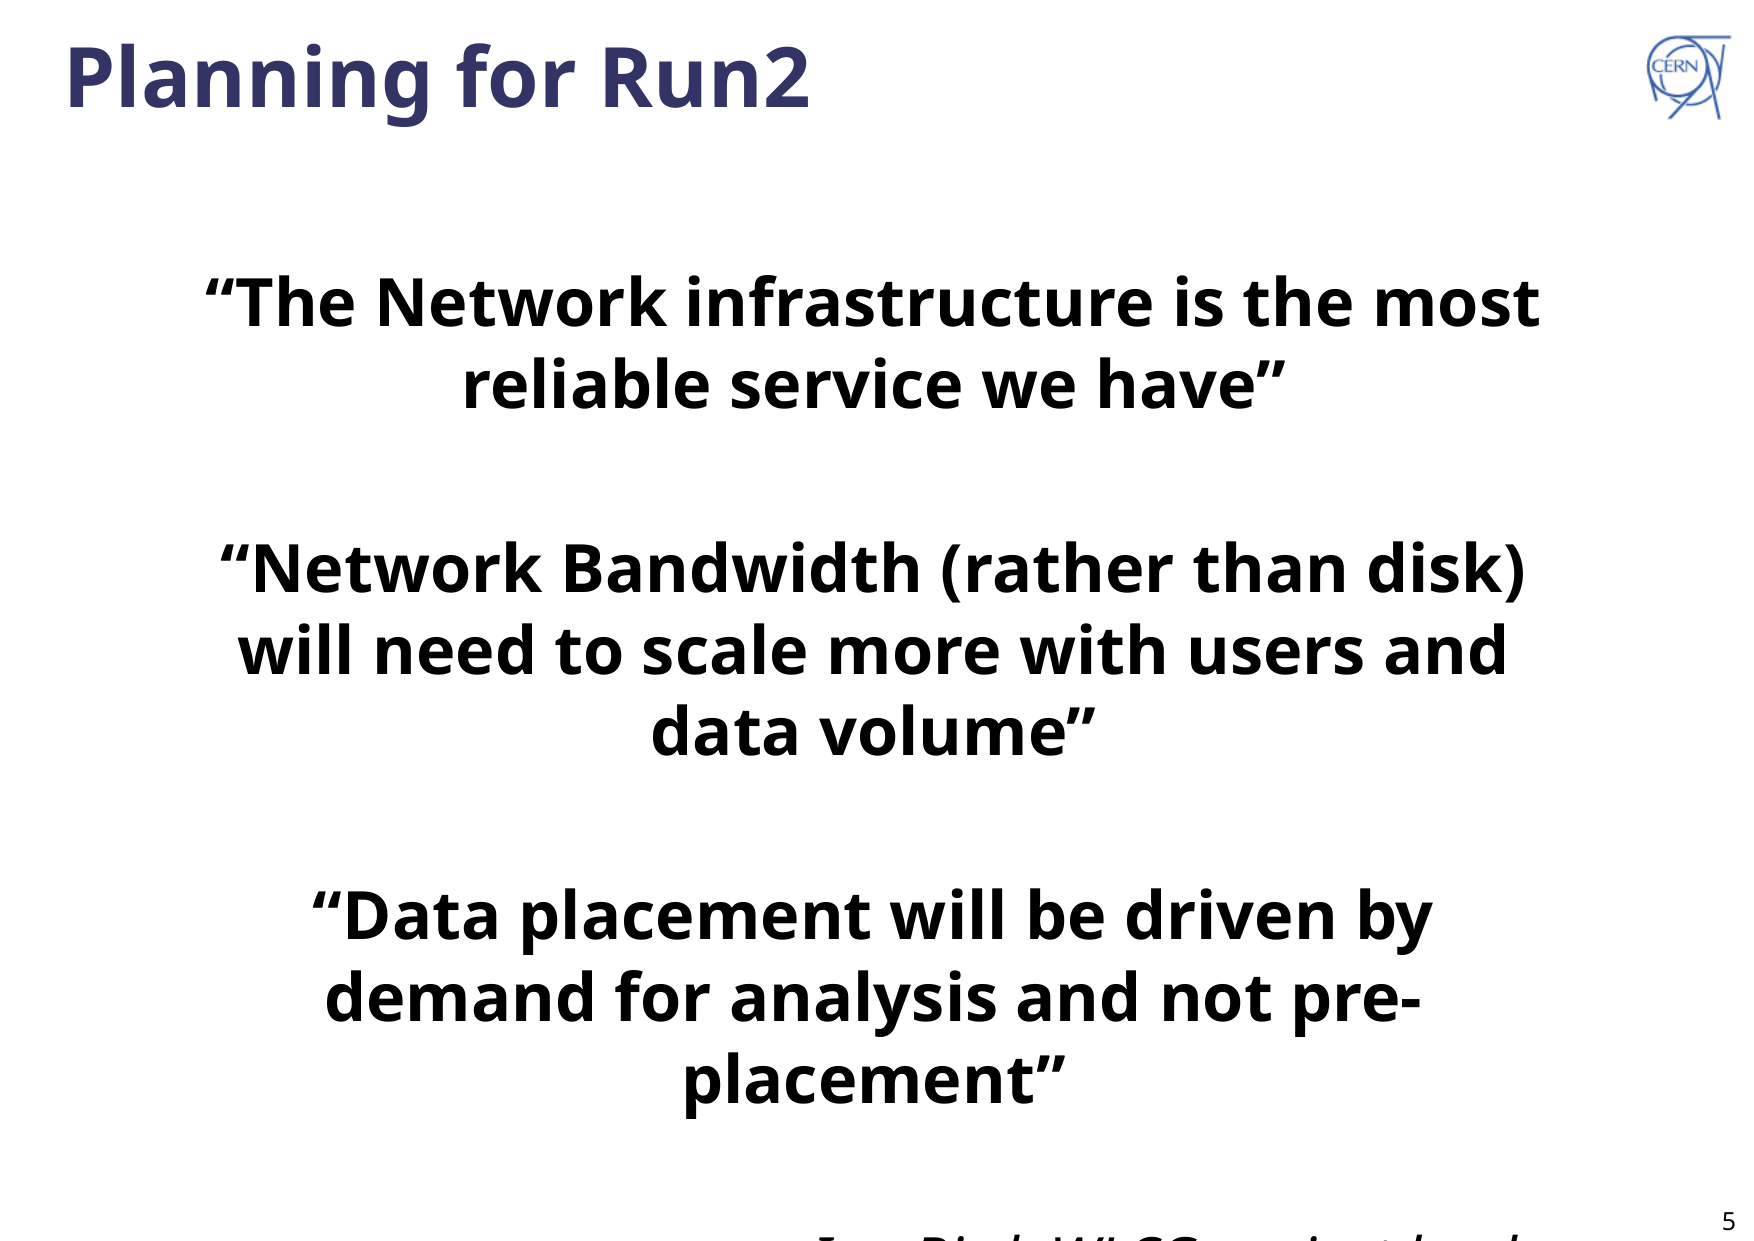

# Planning for Run2
“The Network infrastructure is the most reliable service we have”
“Network Bandwidth (rather than disk) will need to scale more with users and data volume”
“Data placement will be driven by demand for analysis and not pre-placement”
Ian Bird, WLCG project leader
5